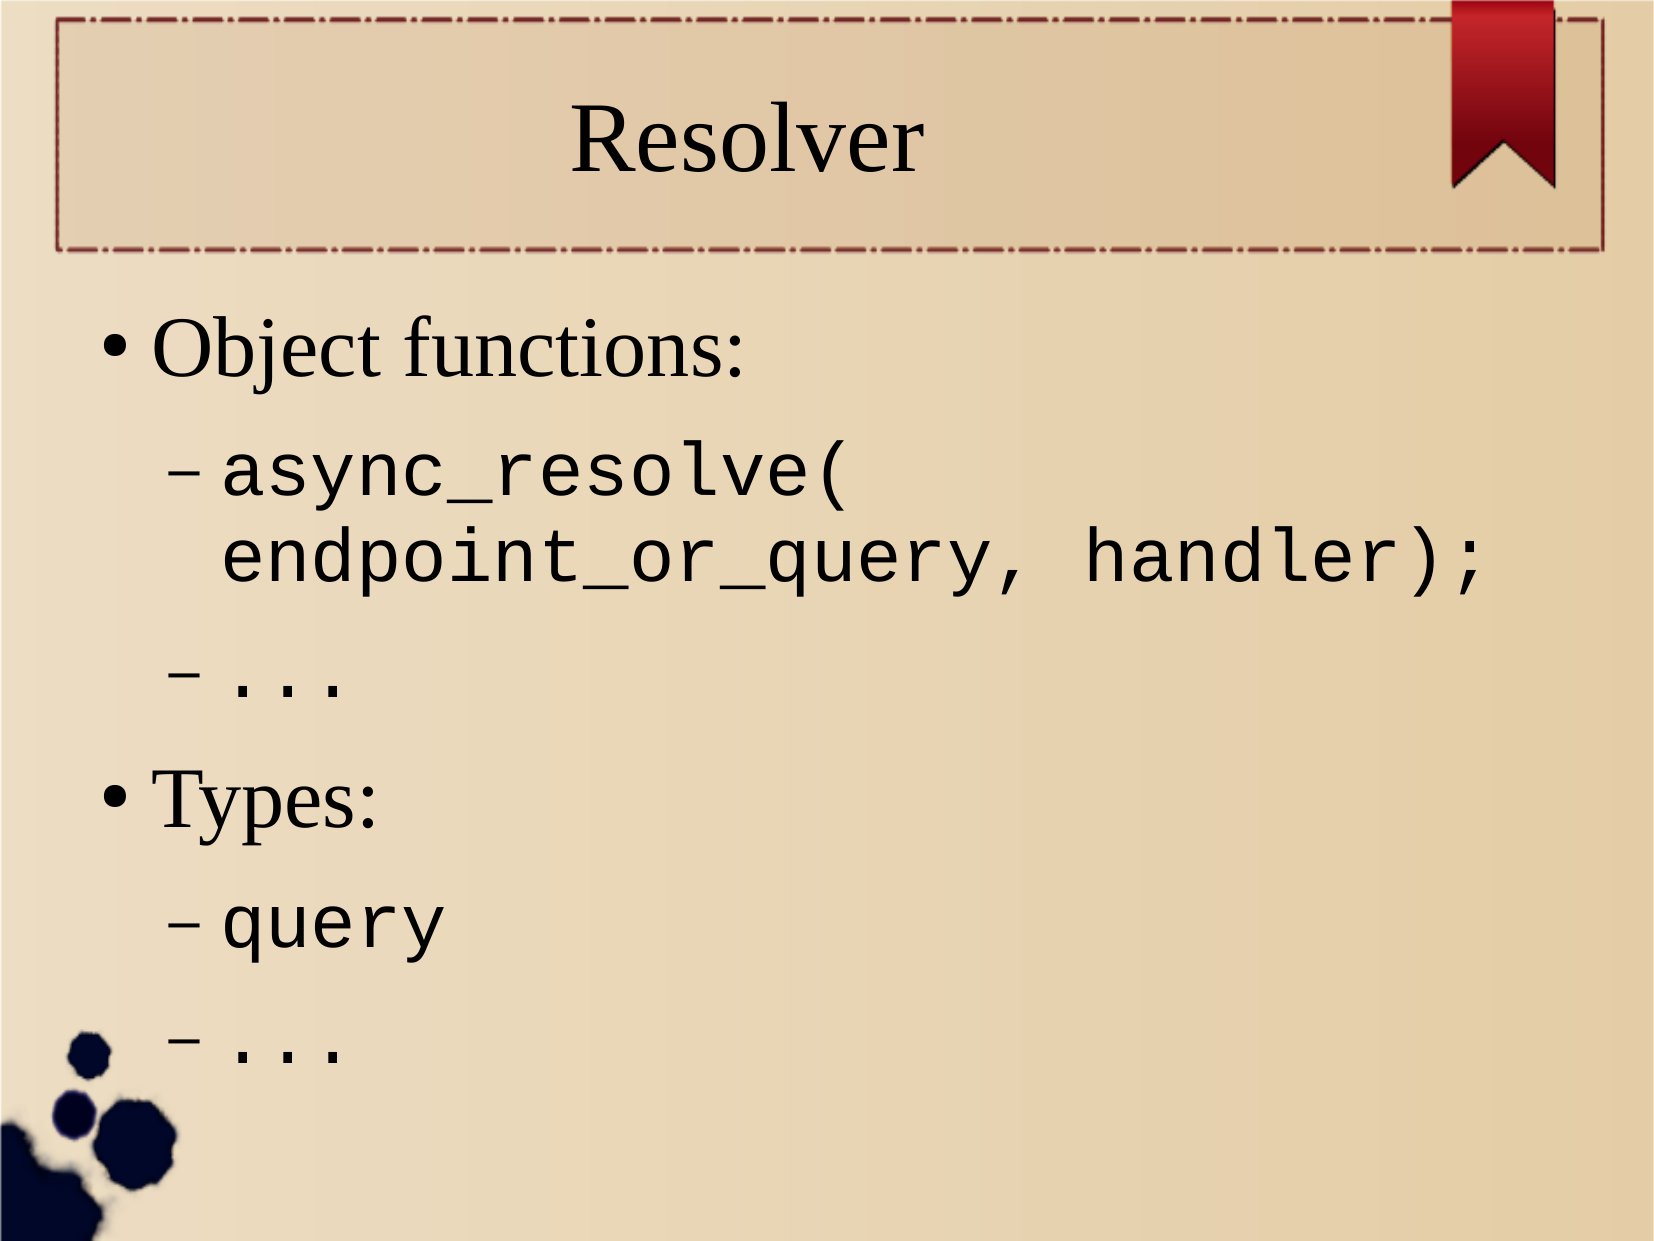

# Resolver
Object functions:
async_resolve(
endpoint_or_query, handler);
...
Types:
query
...